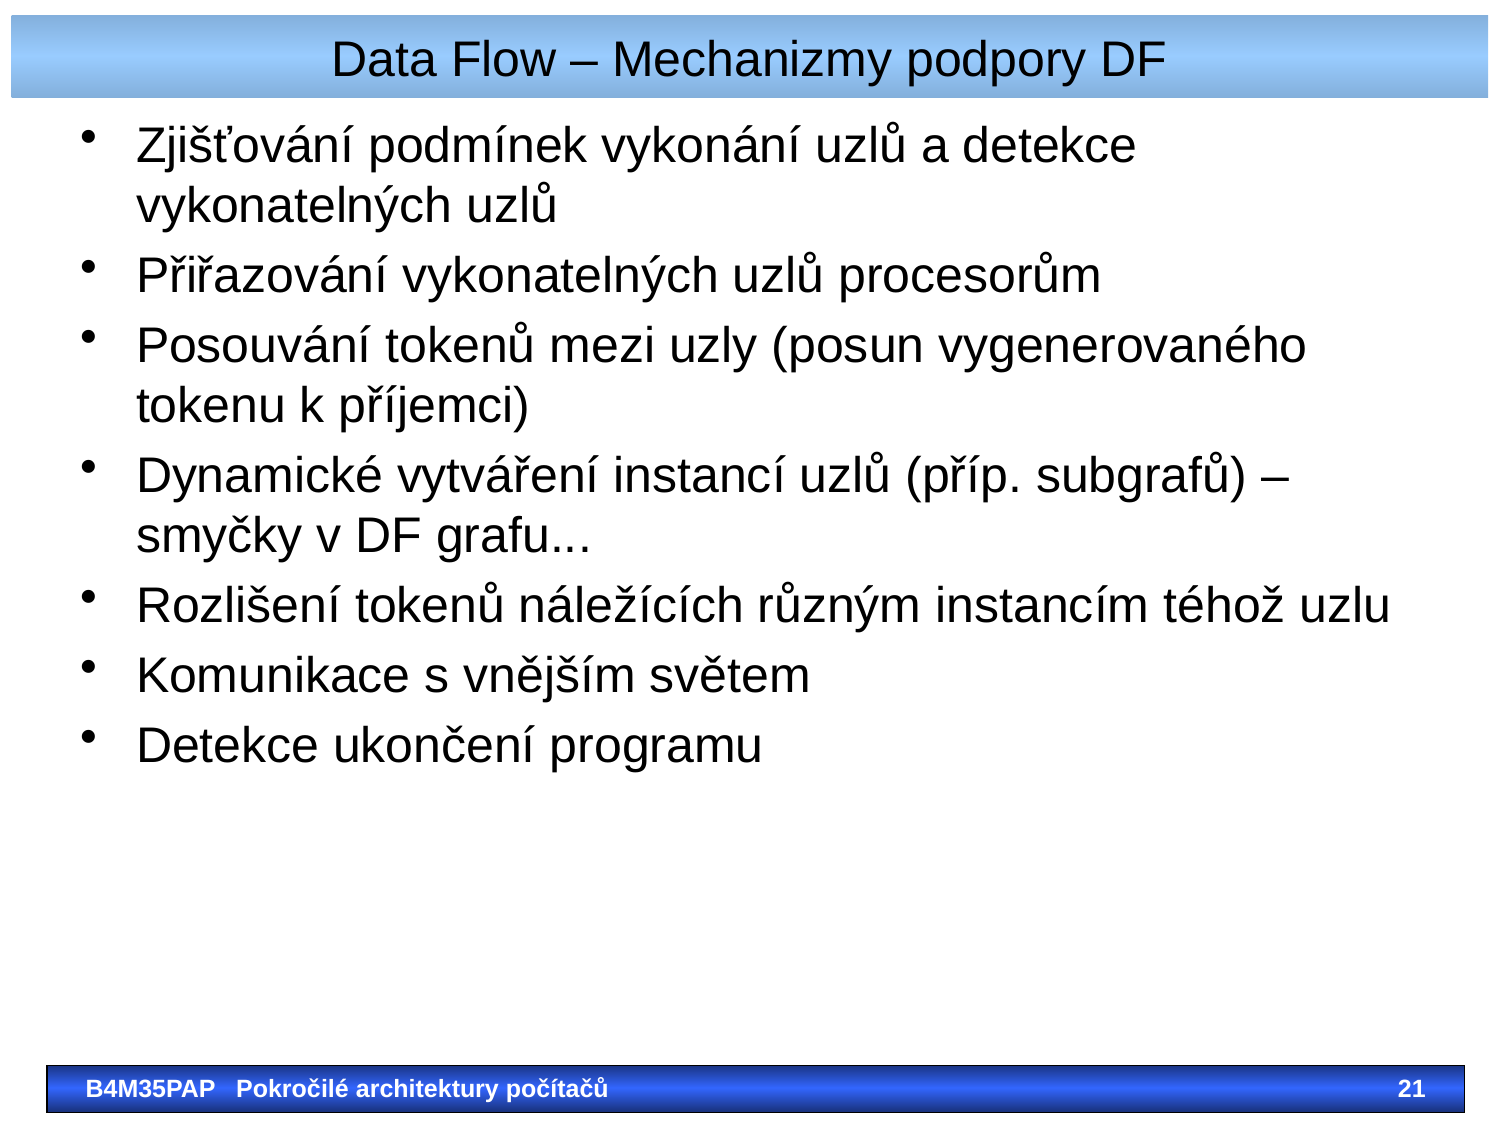

# Data Flow – Mechanizmy podpory DF
Zjišťování podmínek vykonání uzlů a detekce vykonatelných uzlů
Přiřazování vykonatelných uzlů procesorům
Posouvání tokenů mezi uzly (posun vygenerovaného tokenu k příjemci)
Dynamické vytváření instancí uzlů (příp. subgrafů) – smyčky v DF grafu...
Rozlišení tokenů náležících různým instancím téhož uzlu
Komunikace s vnějším světem
Detekce ukončení programu
B4M35PAP Pokročilé architektury počítačů